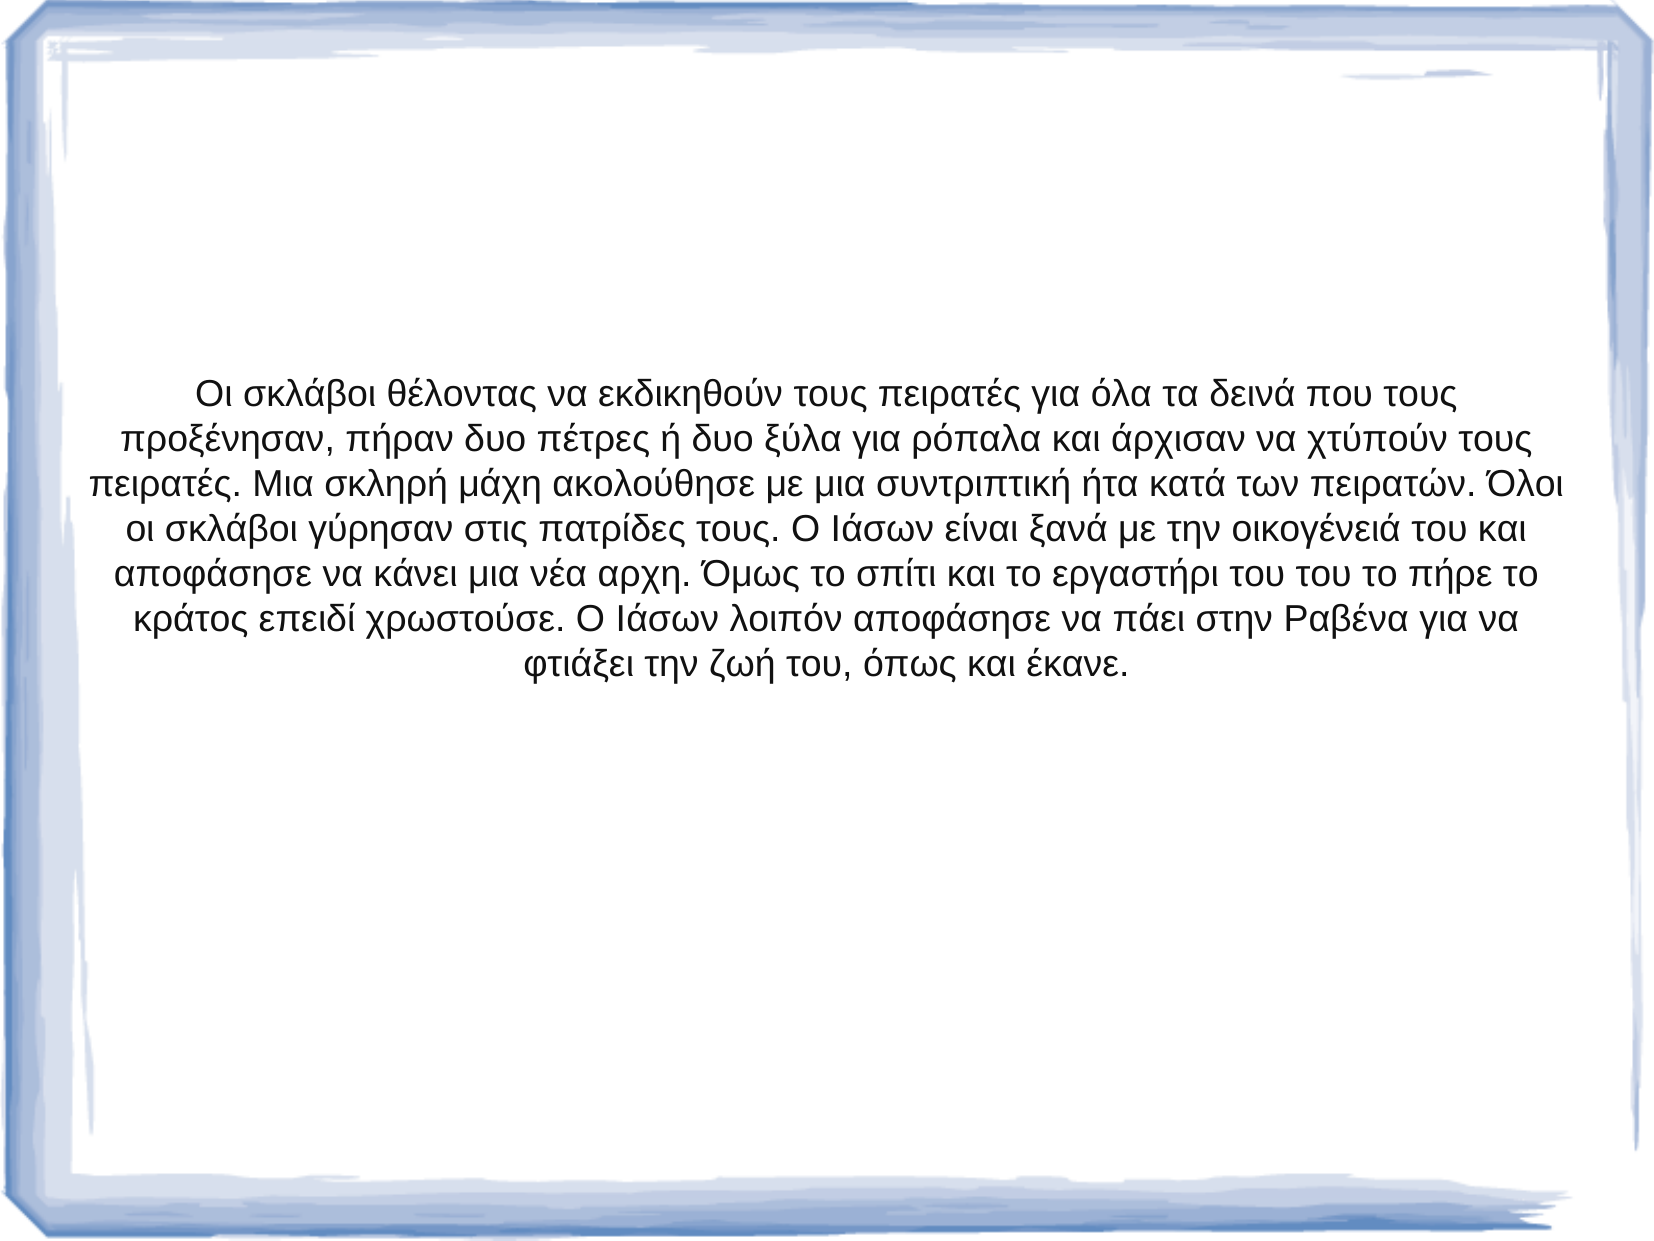

# Οι σκλάβοι θέλοντας να εκδικηθούν τους πειρατές για όλα τα δεινά που τους προξένησαν, πήραν δυο πέτρες ή δυο ξύλα για ρόπαλα και άρχισαν να χτύπούν τους πειρατές. Μια σκληρή μάχη ακολούθησε με μια συντριπτική ήτα κατά των πειρατών. Όλοι οι σκλάβοι γύρησαν στις πατρίδες τους. Ο Ιάσων είναι ξανά με την οικογένειά του και αποφάσησε να κάνει μια νέα αρχη. Όμως το σπίτι και το εργαστήρι του του το πήρε το κράτος επειδί χρωστούσε. Ο Ιάσων λοιπόν αποφάσησε να πάει στην Ραβένα για να φτιάξει την ζωή του, όπως και έκανε.